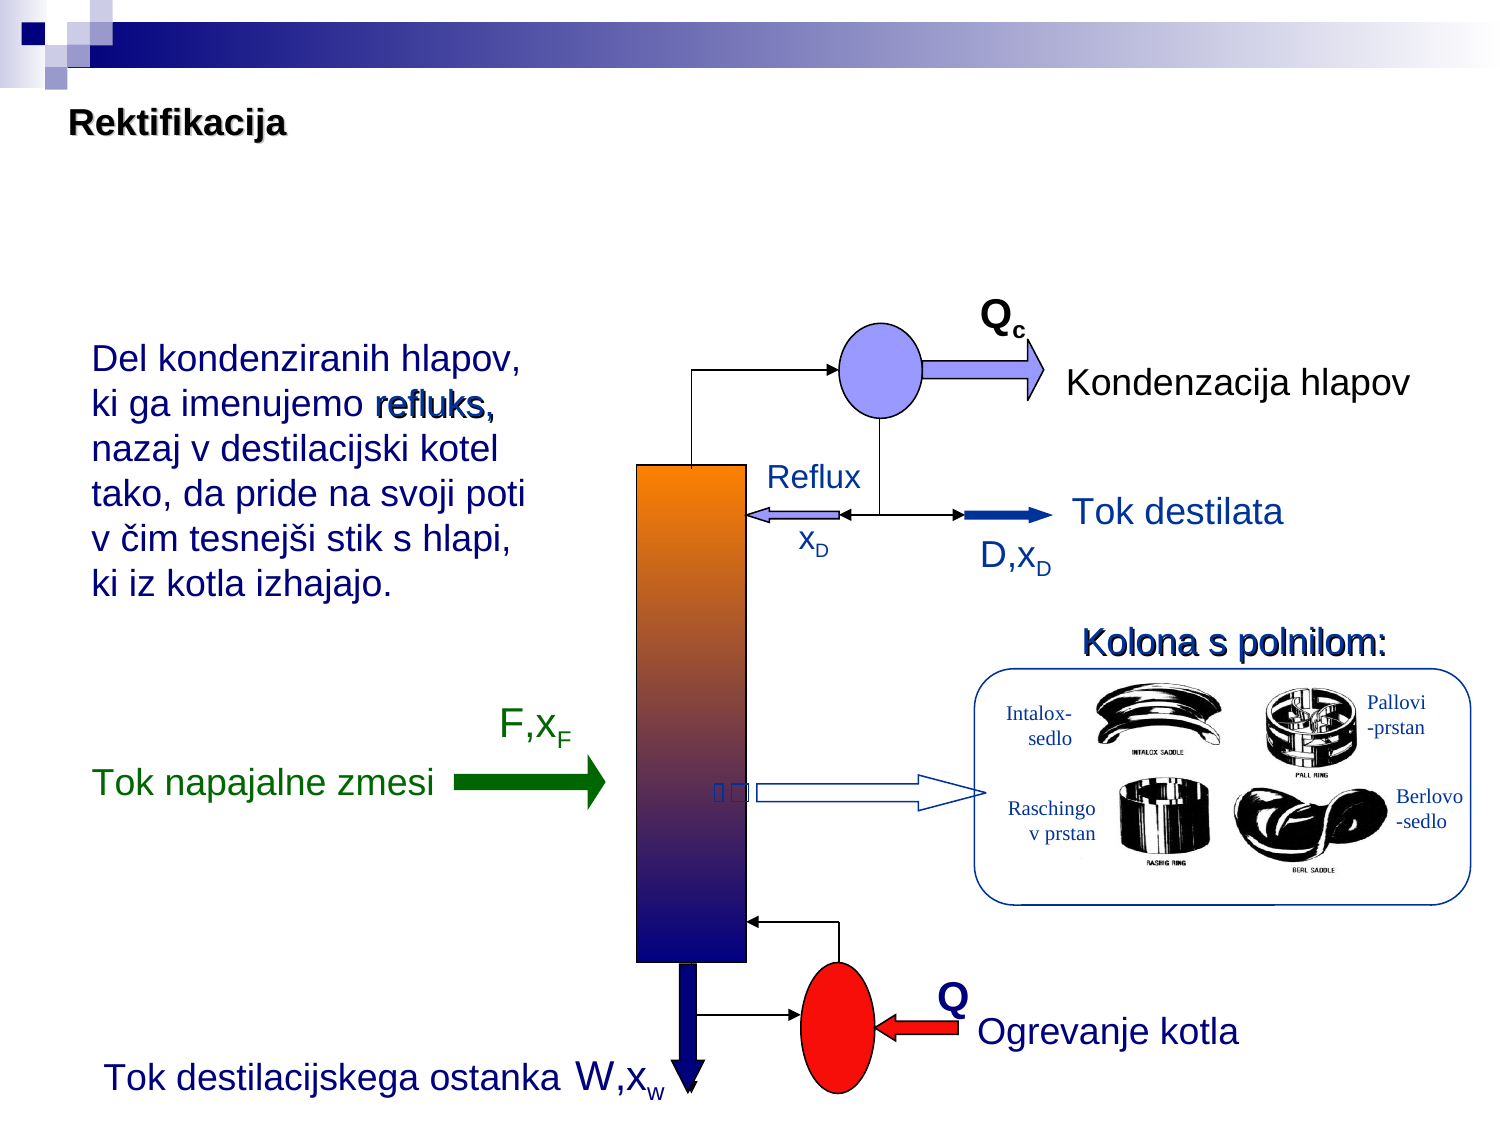

Rektifikacija
Qc
Del kondenziranih hlapov,
ki ga imenujemo refluks,
nazaj v destilacijski kotel
tako, da pride na svoji poti
v čim tesnejši stik s hlapi,
ki iz kotla izhajajo.
Kondenzacija hlapov
Reflux
xD
Tok destilata
D,xD
Kolona s polnilom:
Pallovi -prstan
Intalox-sedlo
Berlovo -sedlo
Raschingov prstan
F,xF
Tok napajalne zmesi
Q
W,xw
Ogrevanje kotla
Tok destilacijskega ostanka